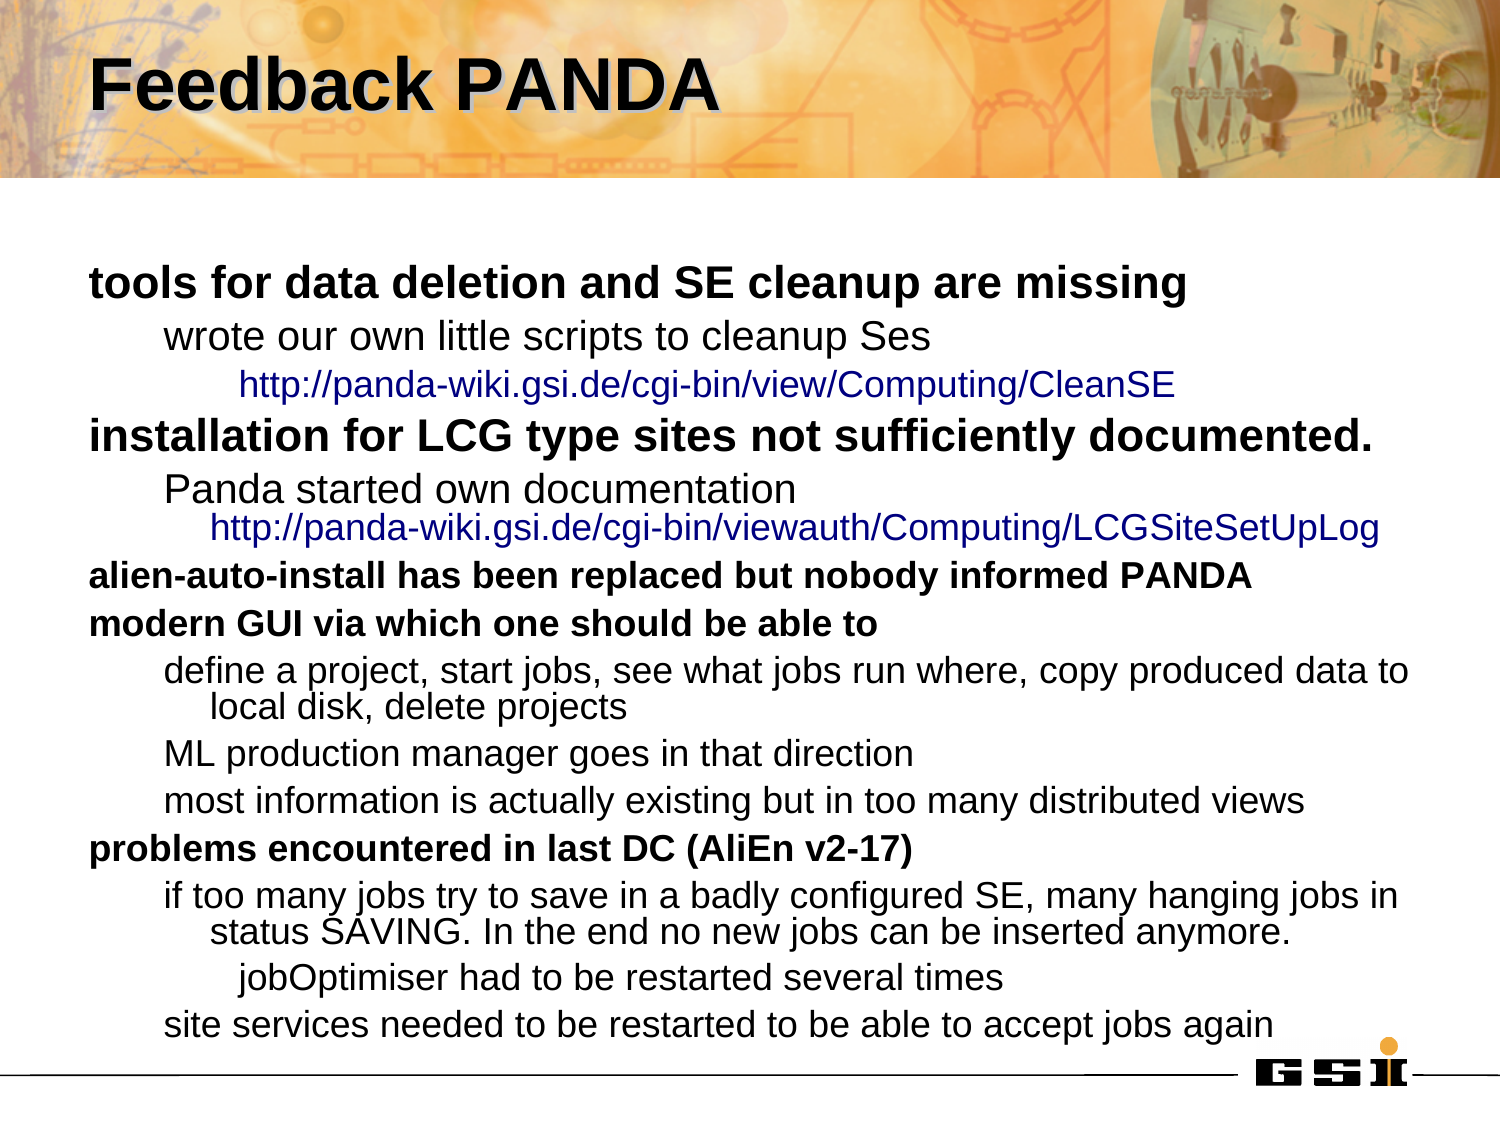

# Feedback PANDA
tools for data deletion and SE cleanup are missing
wrote our own little scripts to cleanup Ses
http://panda-wiki.gsi.de/cgi-bin/view/Computing/CleanSE
installation for LCG type sites not sufficiently documented.
Panda started own documentationhttp://panda-wiki.gsi.de/cgi-bin/viewauth/Computing/LCGSiteSetUpLog
alien-auto-install has been replaced but nobody informed PANDA
modern GUI via which one should be able to
define a project, start jobs, see what jobs run where, copy produced data to local disk, delete projects
ML production manager goes in that direction
most information is actually existing but in too many distributed views
problems encountered in last DC (AliEn v2-17)
if too many jobs try to save in a badly configured SE, many hanging jobs in status SAVING. In the end no new jobs can be inserted anymore.
jobOptimiser had to be restarted several times
site services needed to be restarted to be able to accept jobs again